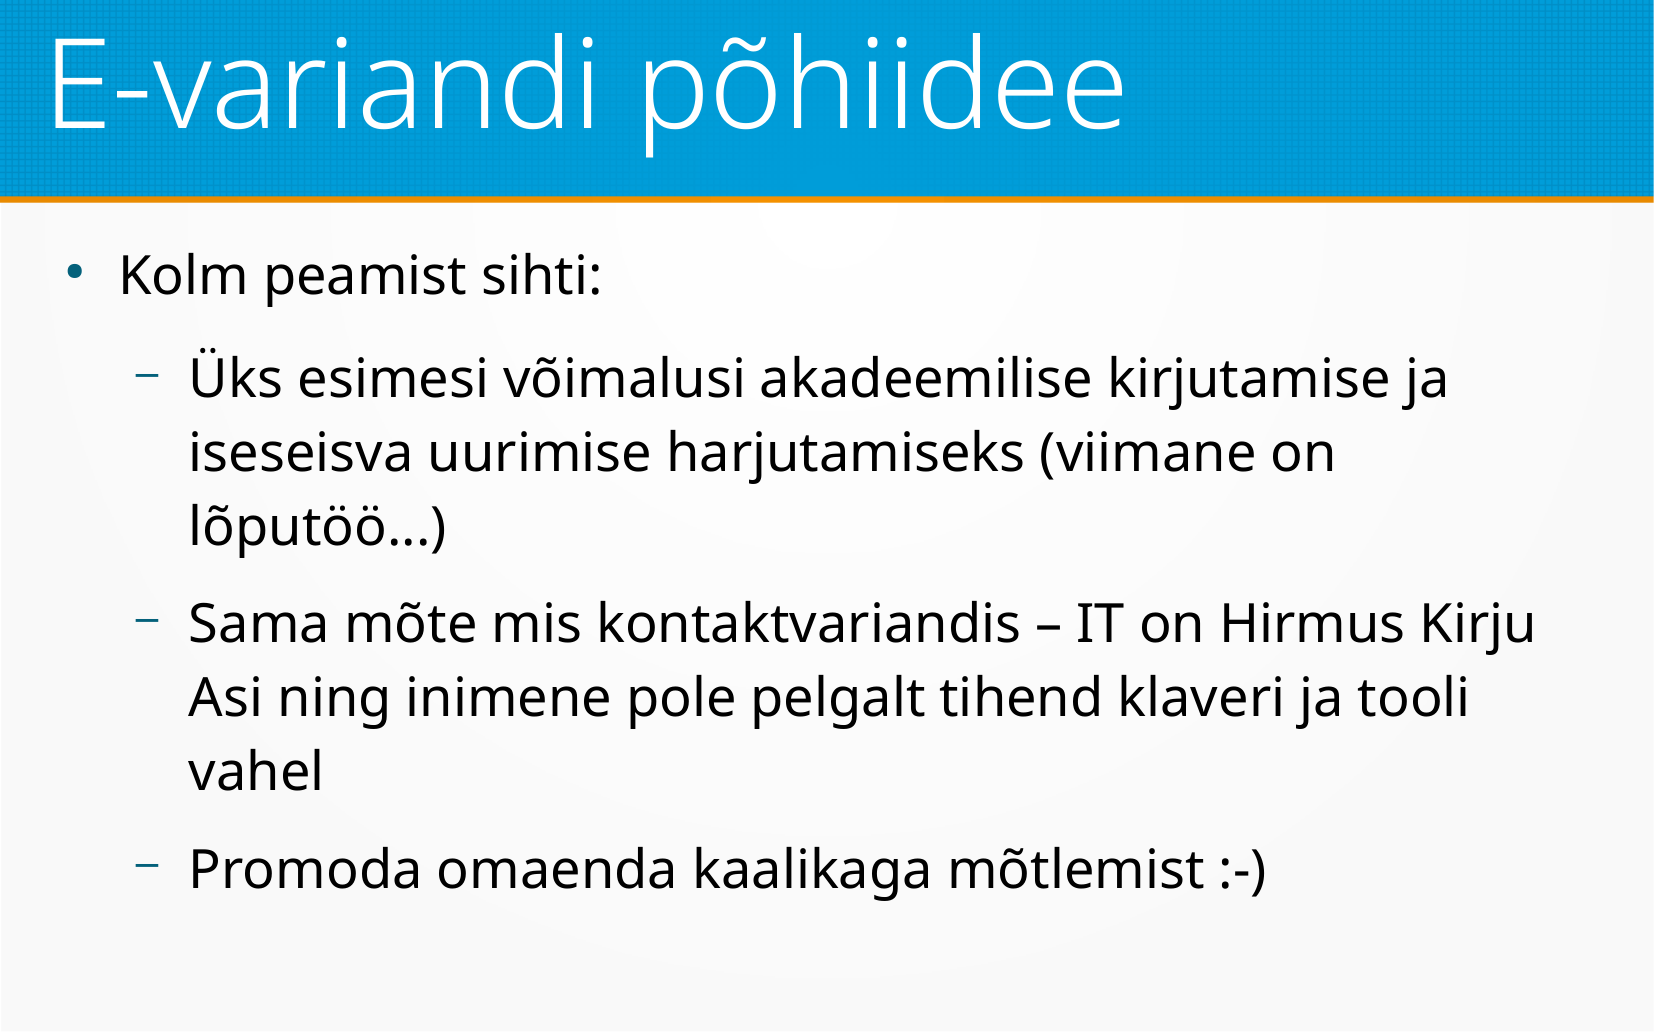

# E-variandi põhiidee
Kolm peamist sihti:
Üks esimesi võimalusi akadeemilise kirjutamise ja iseseisva uurimise harjutamiseks (viimane on lõputöö...)
Sama mõte mis kontaktvariandis – IT on Hirmus Kirju Asi ning inimene pole pelgalt tihend klaveri ja tooli vahel
Promoda omaenda kaalikaga mõtlemist :-)